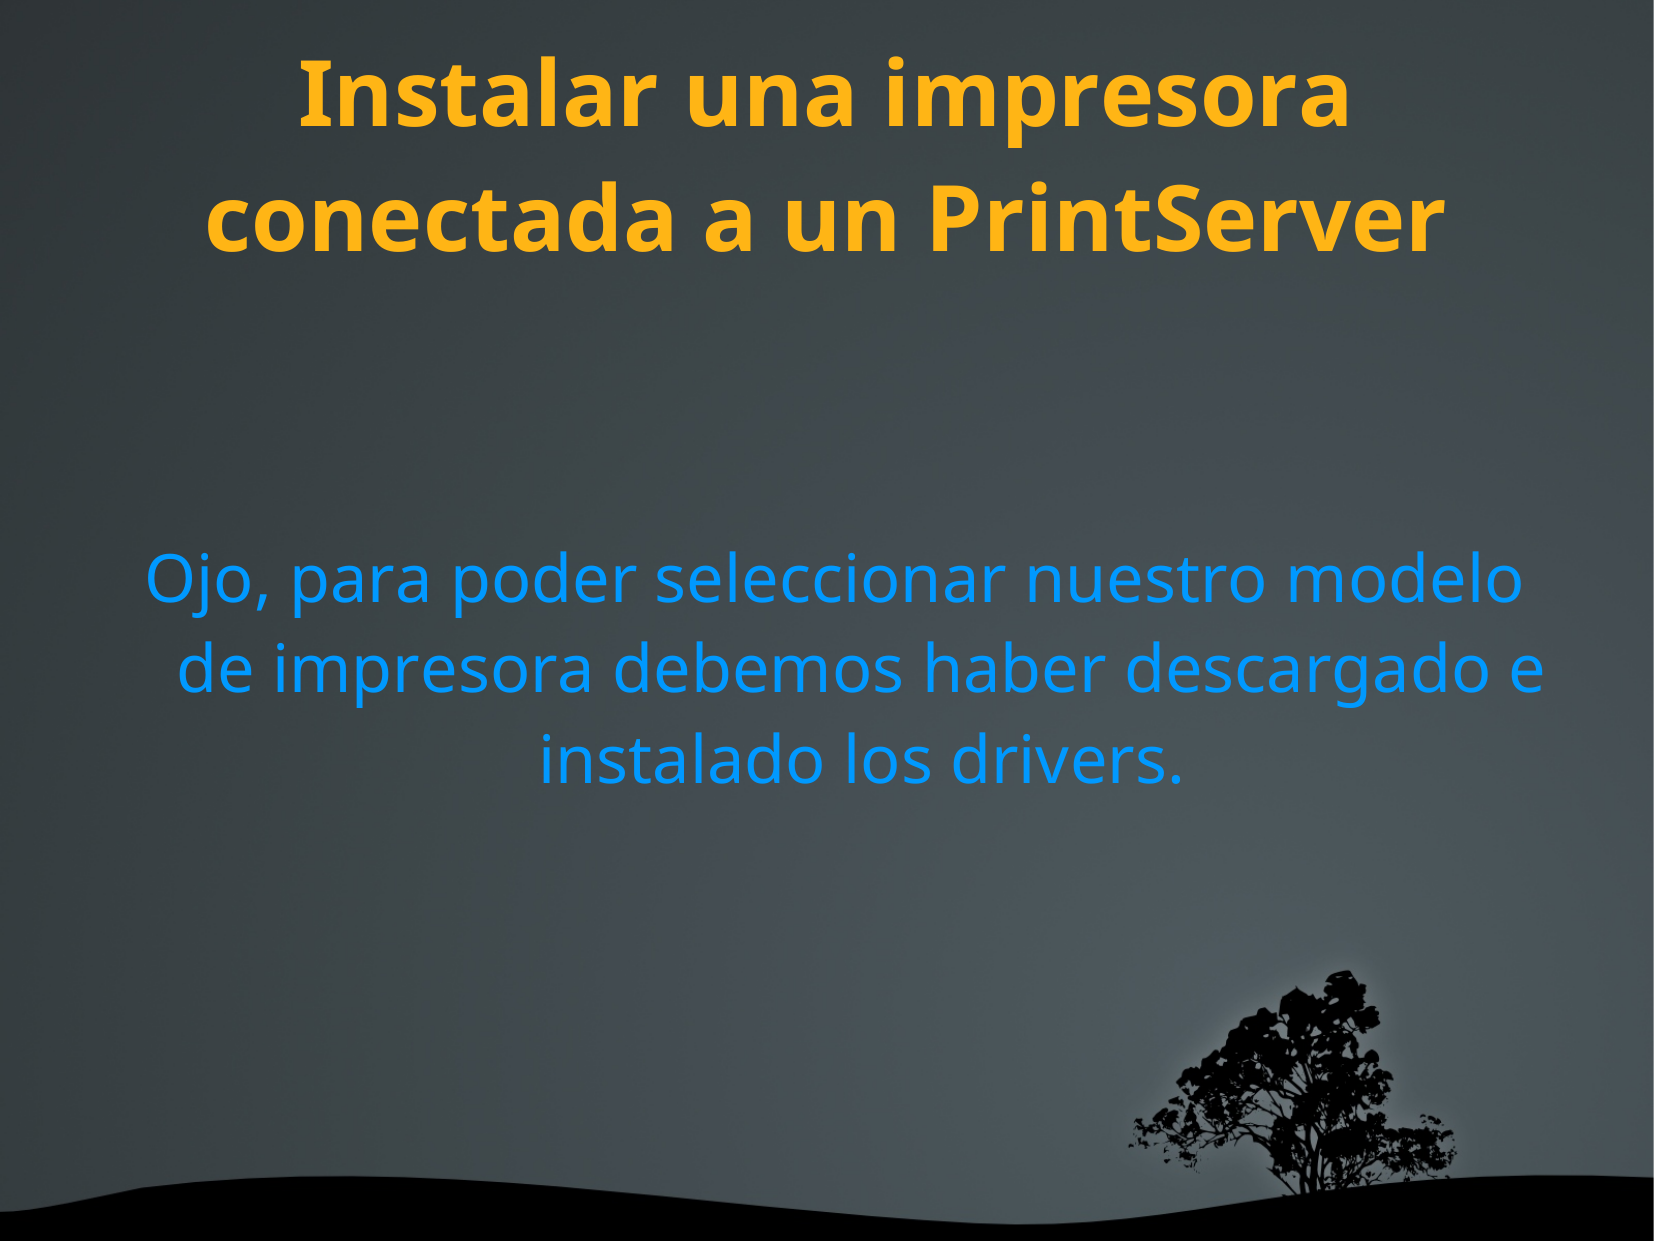

# Instalar una impresora conectada a un PrintServer
Ojo, para poder seleccionar nuestro modelo de impresora debemos haber descargado e instalado los drivers.